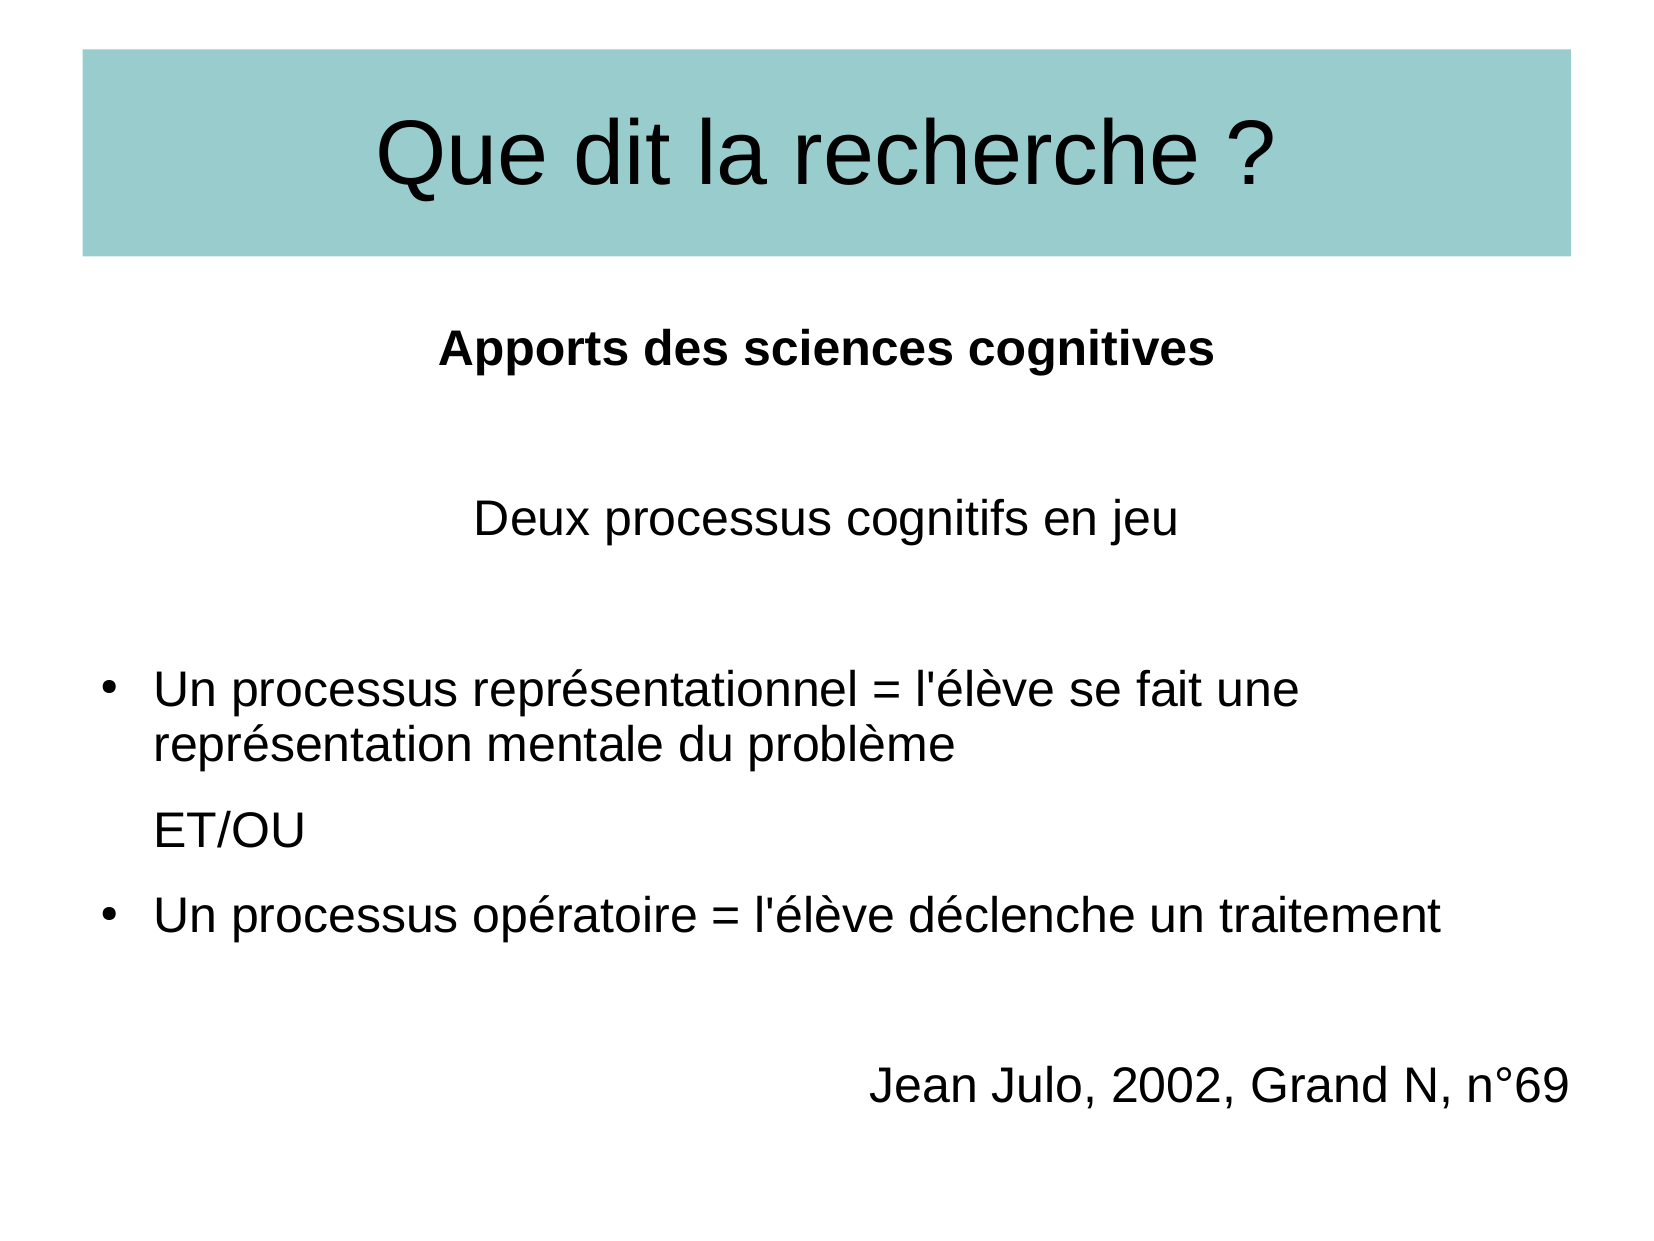

# Que dit la recherche ?
Apports des sciences cognitives
Deux processus cognitifs en jeu
Un processus représentationnel = l'élève se fait une représentation mentale du problème
ET/OU
Un processus opératoire = l'élève déclenche un traitement
Jean Julo, 2002, Grand N, n°69